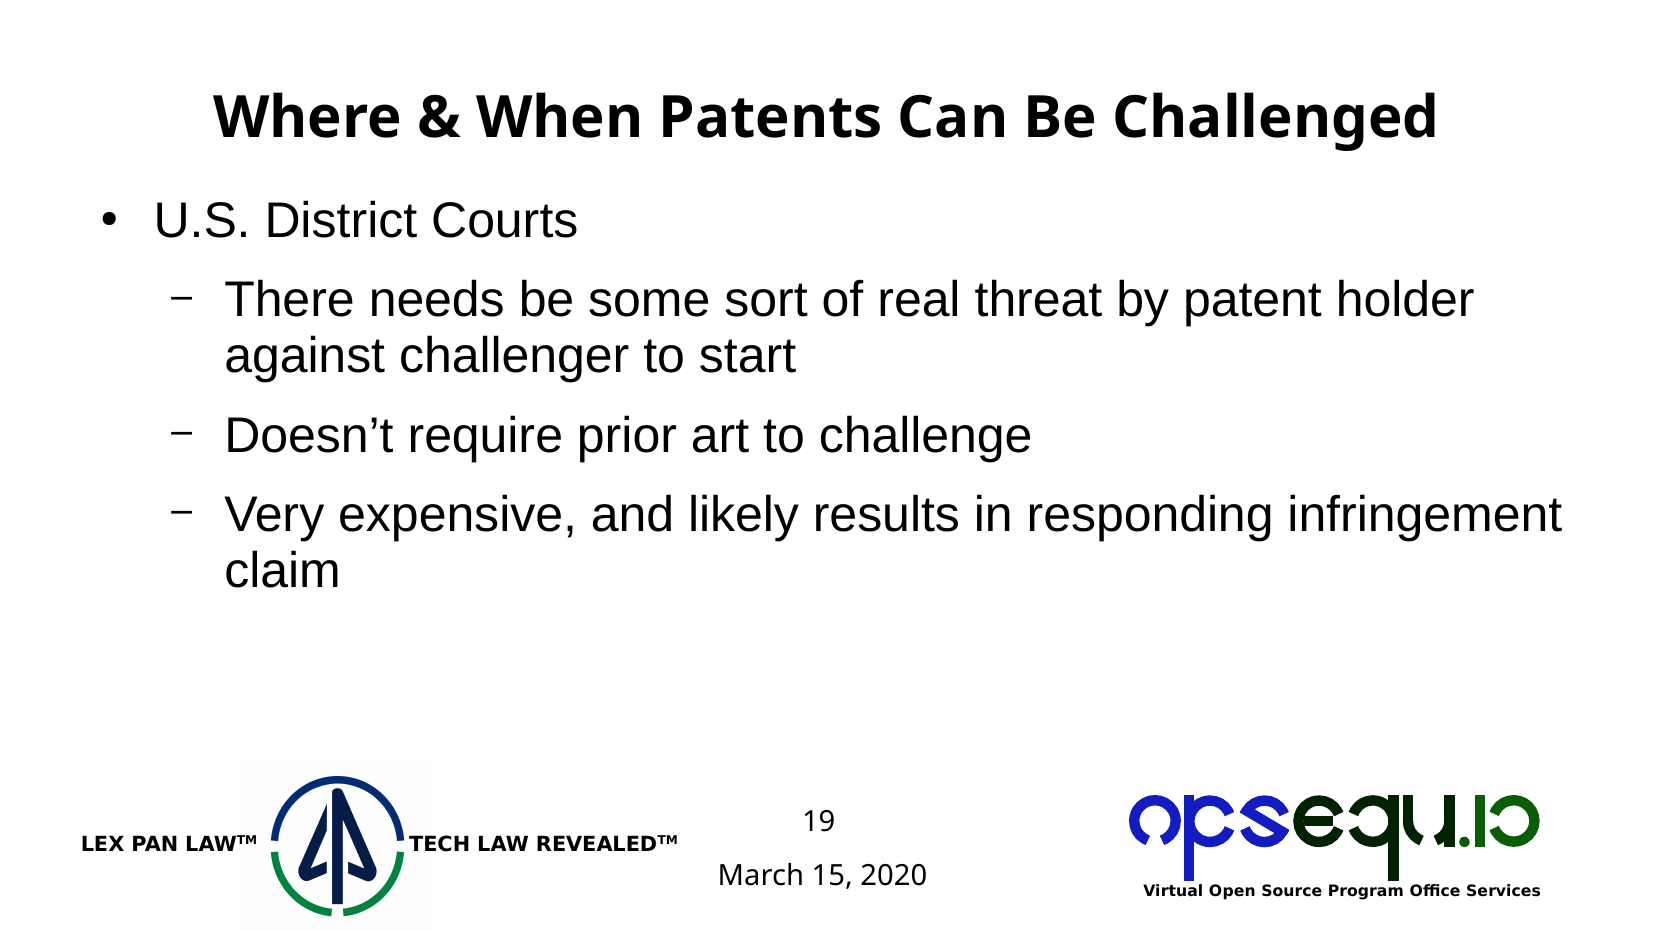

# Where & When Patents Can Be Challenged
U.S. District Courts
There needs be some sort of real threat by patent holder against challenger to start
Doesn’t require prior art to challenge
Very expensive, and likely results in responding infringement claim
19
March 15, 2020